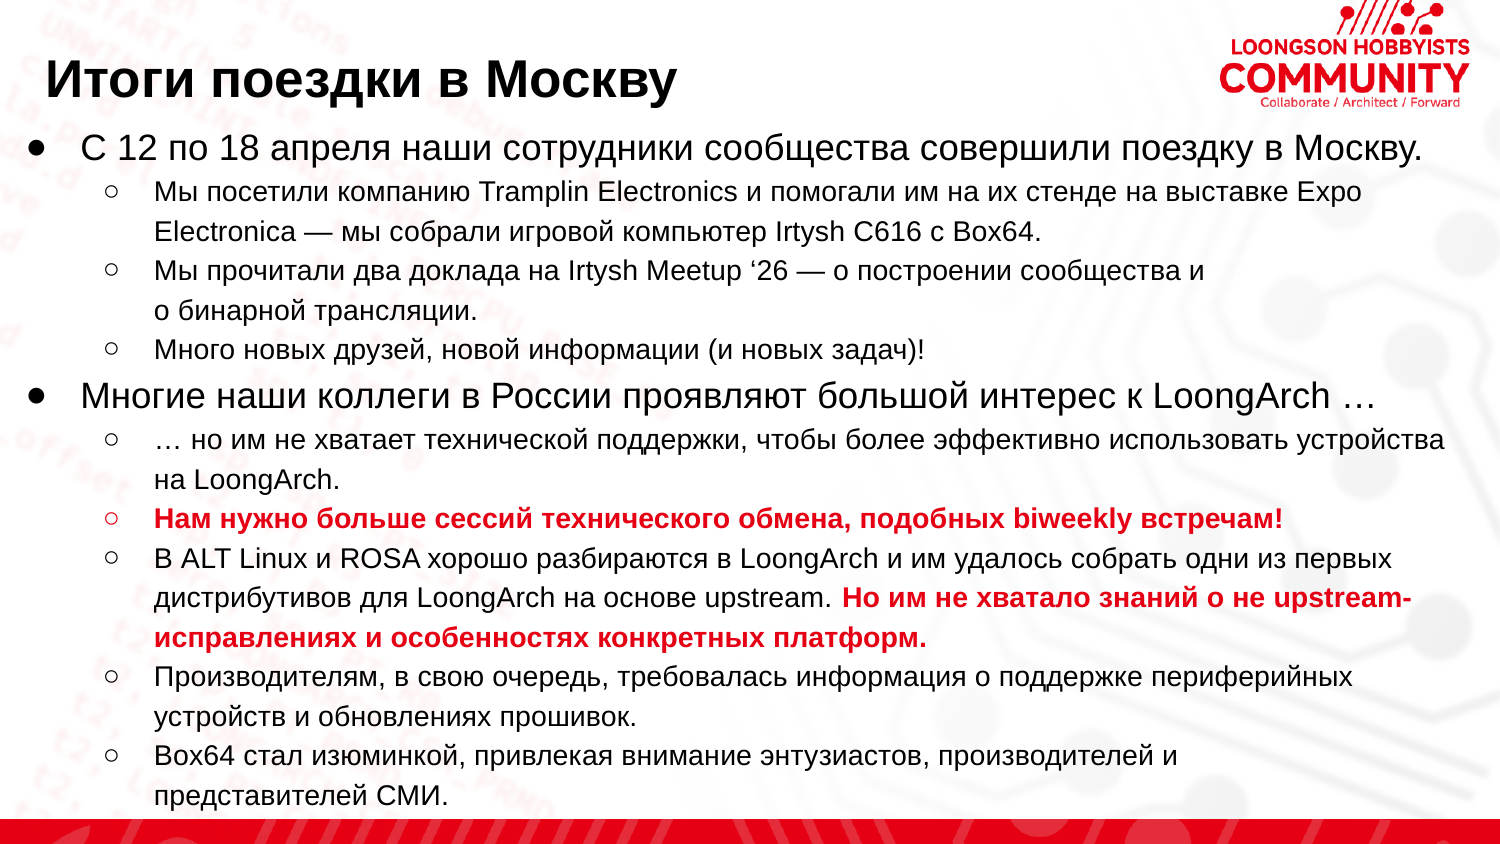

# Итоги поездки в Москву
С 12 по 18 апреля наши сотрудники сообщества совершили поездку в Москву.
Мы посетили компанию Tramplin Electronics и помогали им на их стенде на выставке Expo Electronica — мы собрали игровой компьютер Irtysh C616 с Box64.
Мы прочитали два доклада на Irtysh Meetup ‘26 — о построении сообщества и
о бинарной трансляции.
Много новых друзей, новой информации (и новых задач)!
Многие наши коллеги в России проявляют большой интерес к LoongArch …
… но им не хватает технической поддержки, чтобы более эффективно использовать устройства на LoongArch.
Нам нужно больше сессий технического обмена, подобных biweekly встречам!
В ALT Linux и ROSA хорошо разбираются в LoongArch и им удалось собрать одни из первых дистрибутивов для LoongArch на основе upstream. Но им не хватало знаний о не upstream-исправлениях и особенностях конкретных платформ.
Производителям, в свою очередь, требовалась информация о поддержке периферийных устройств и обновлениях прошивок.
Box64 стал изюминкой, привлекая внимание энтузиастов, производителей и
представителей СМИ.